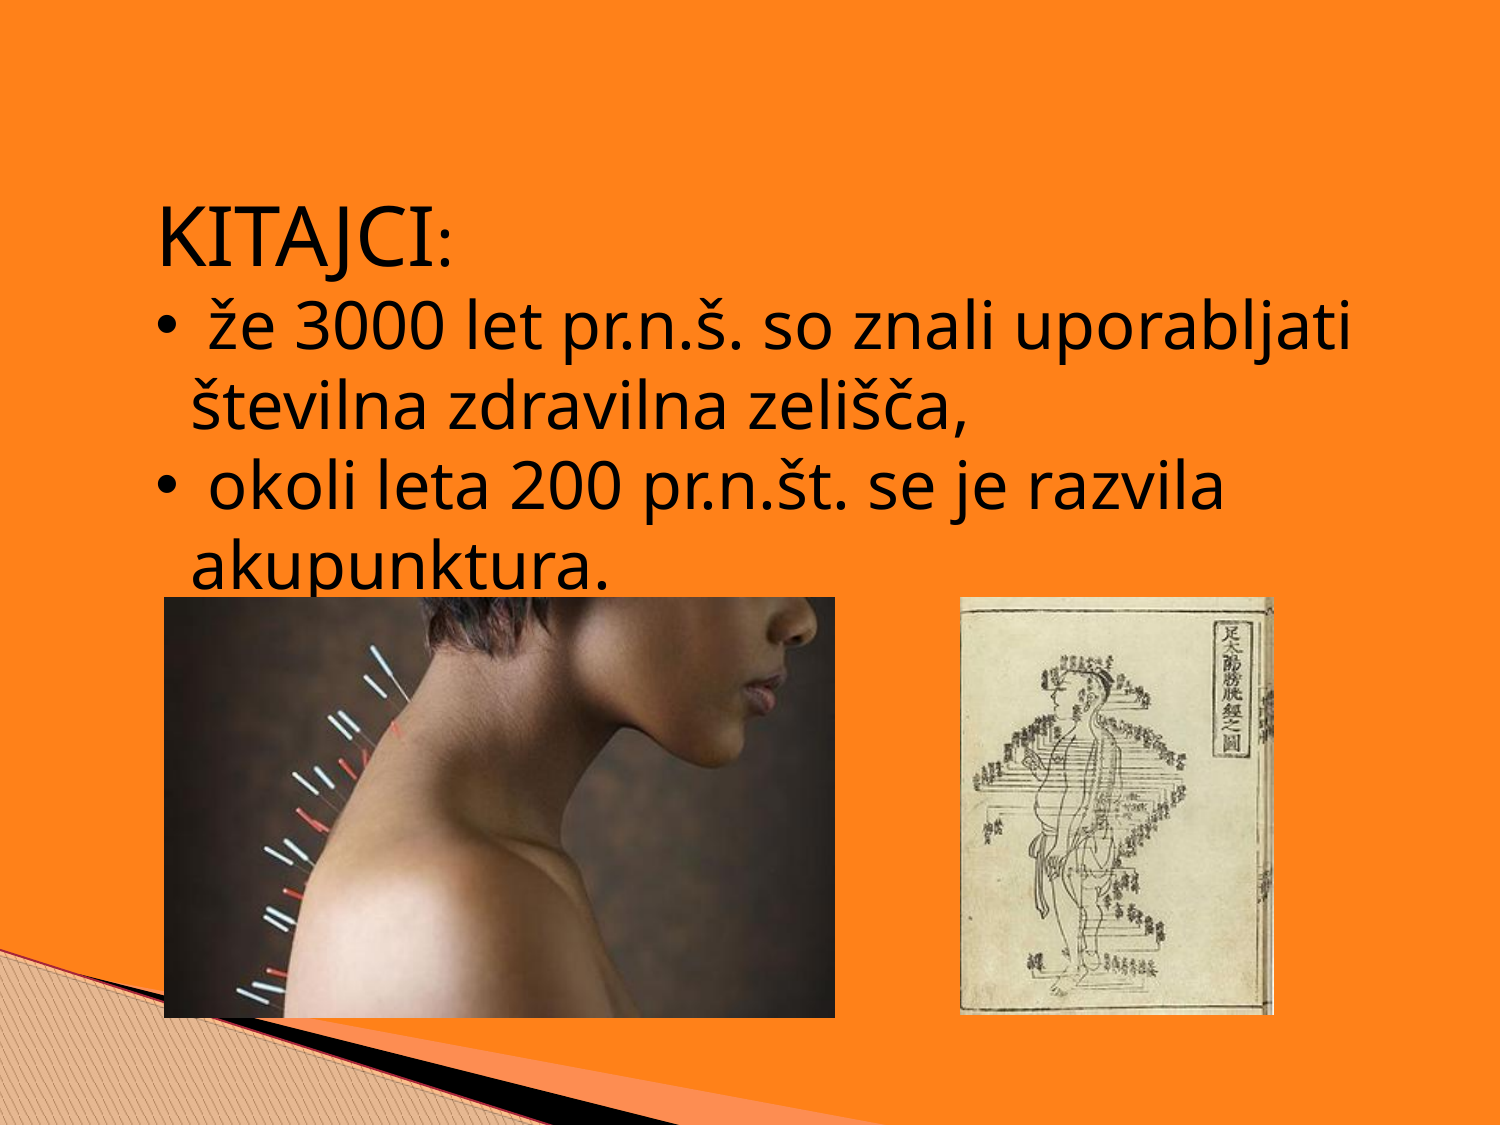

KITAJCI:
 že 3000 let pr.n.š. so znali uporabljati številna zdravilna zelišča,
 okoli leta 200 pr.n.št. se je razvila akupunktura.